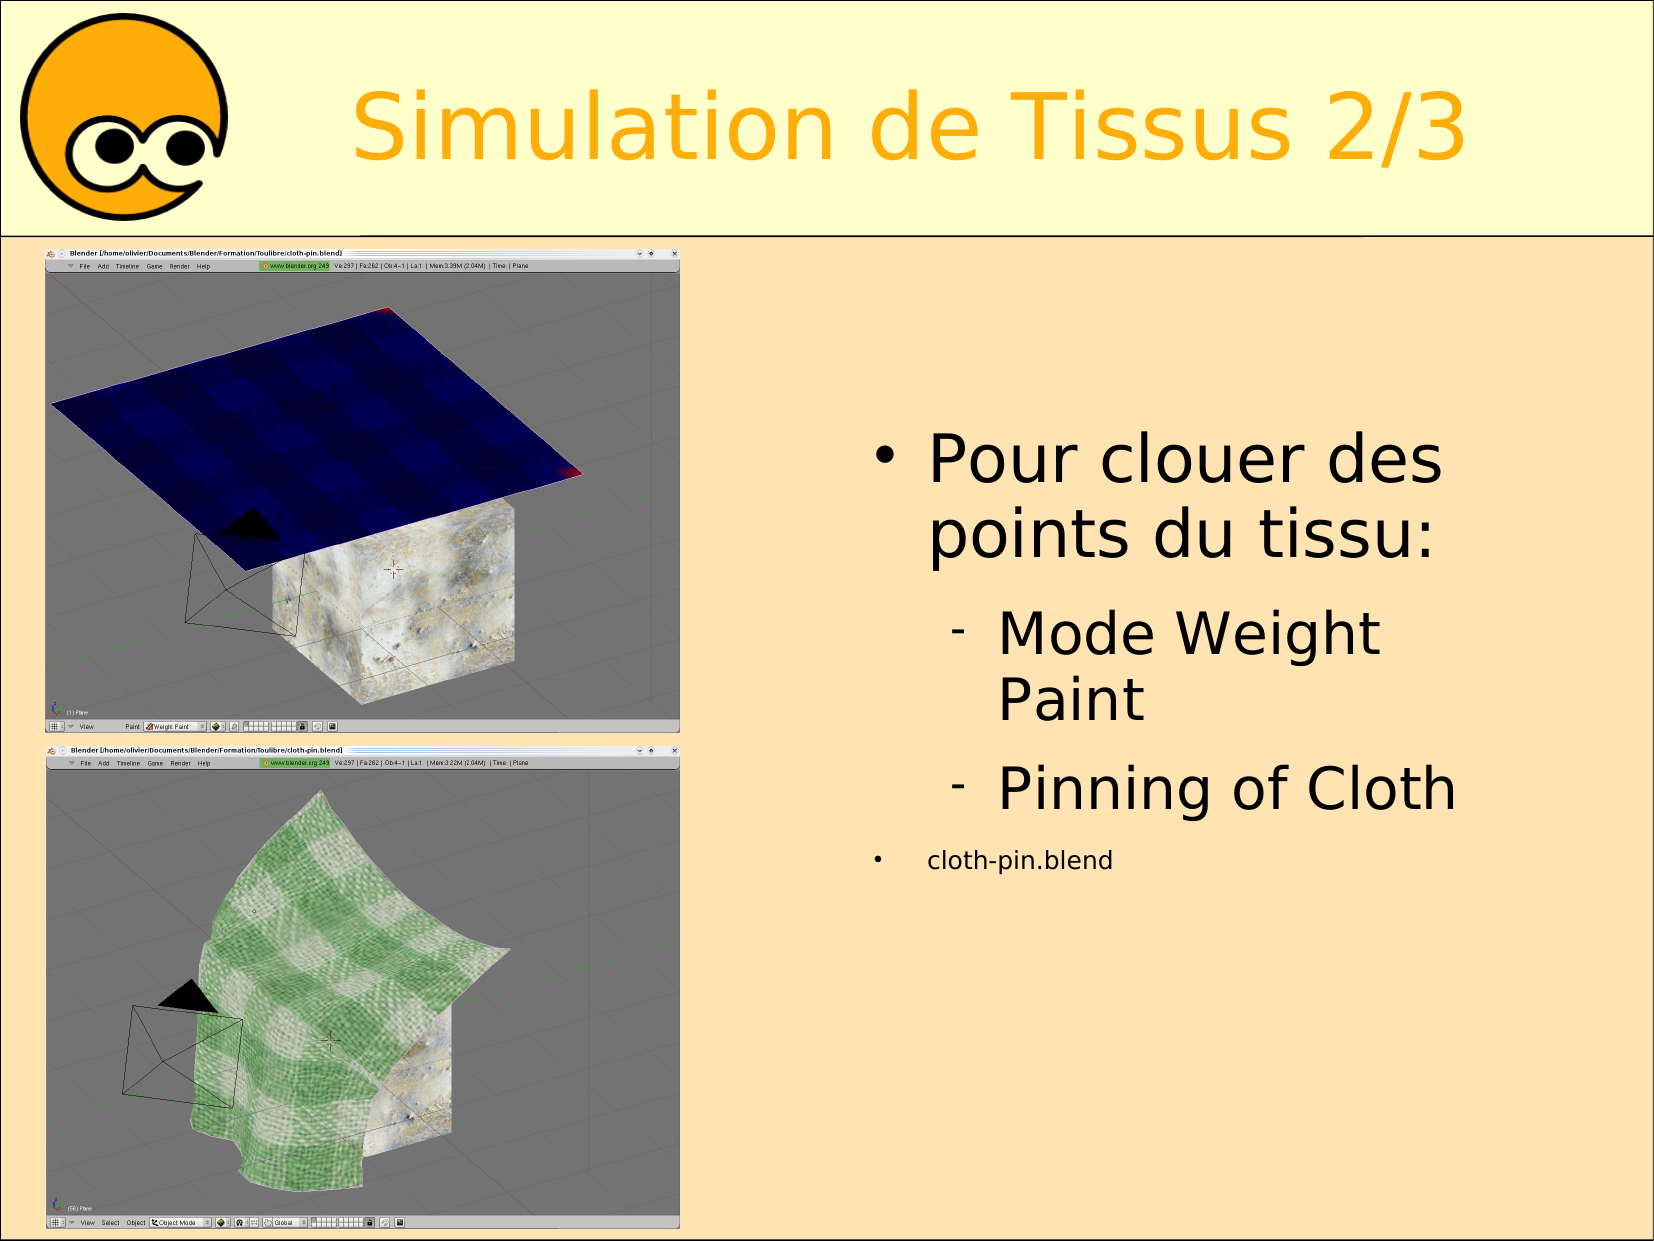

# Simulation de Tissus 2/3
Pour clouer des points du tissu:
Mode Weight Paint
Pinning of Cloth
cloth-pin.blend